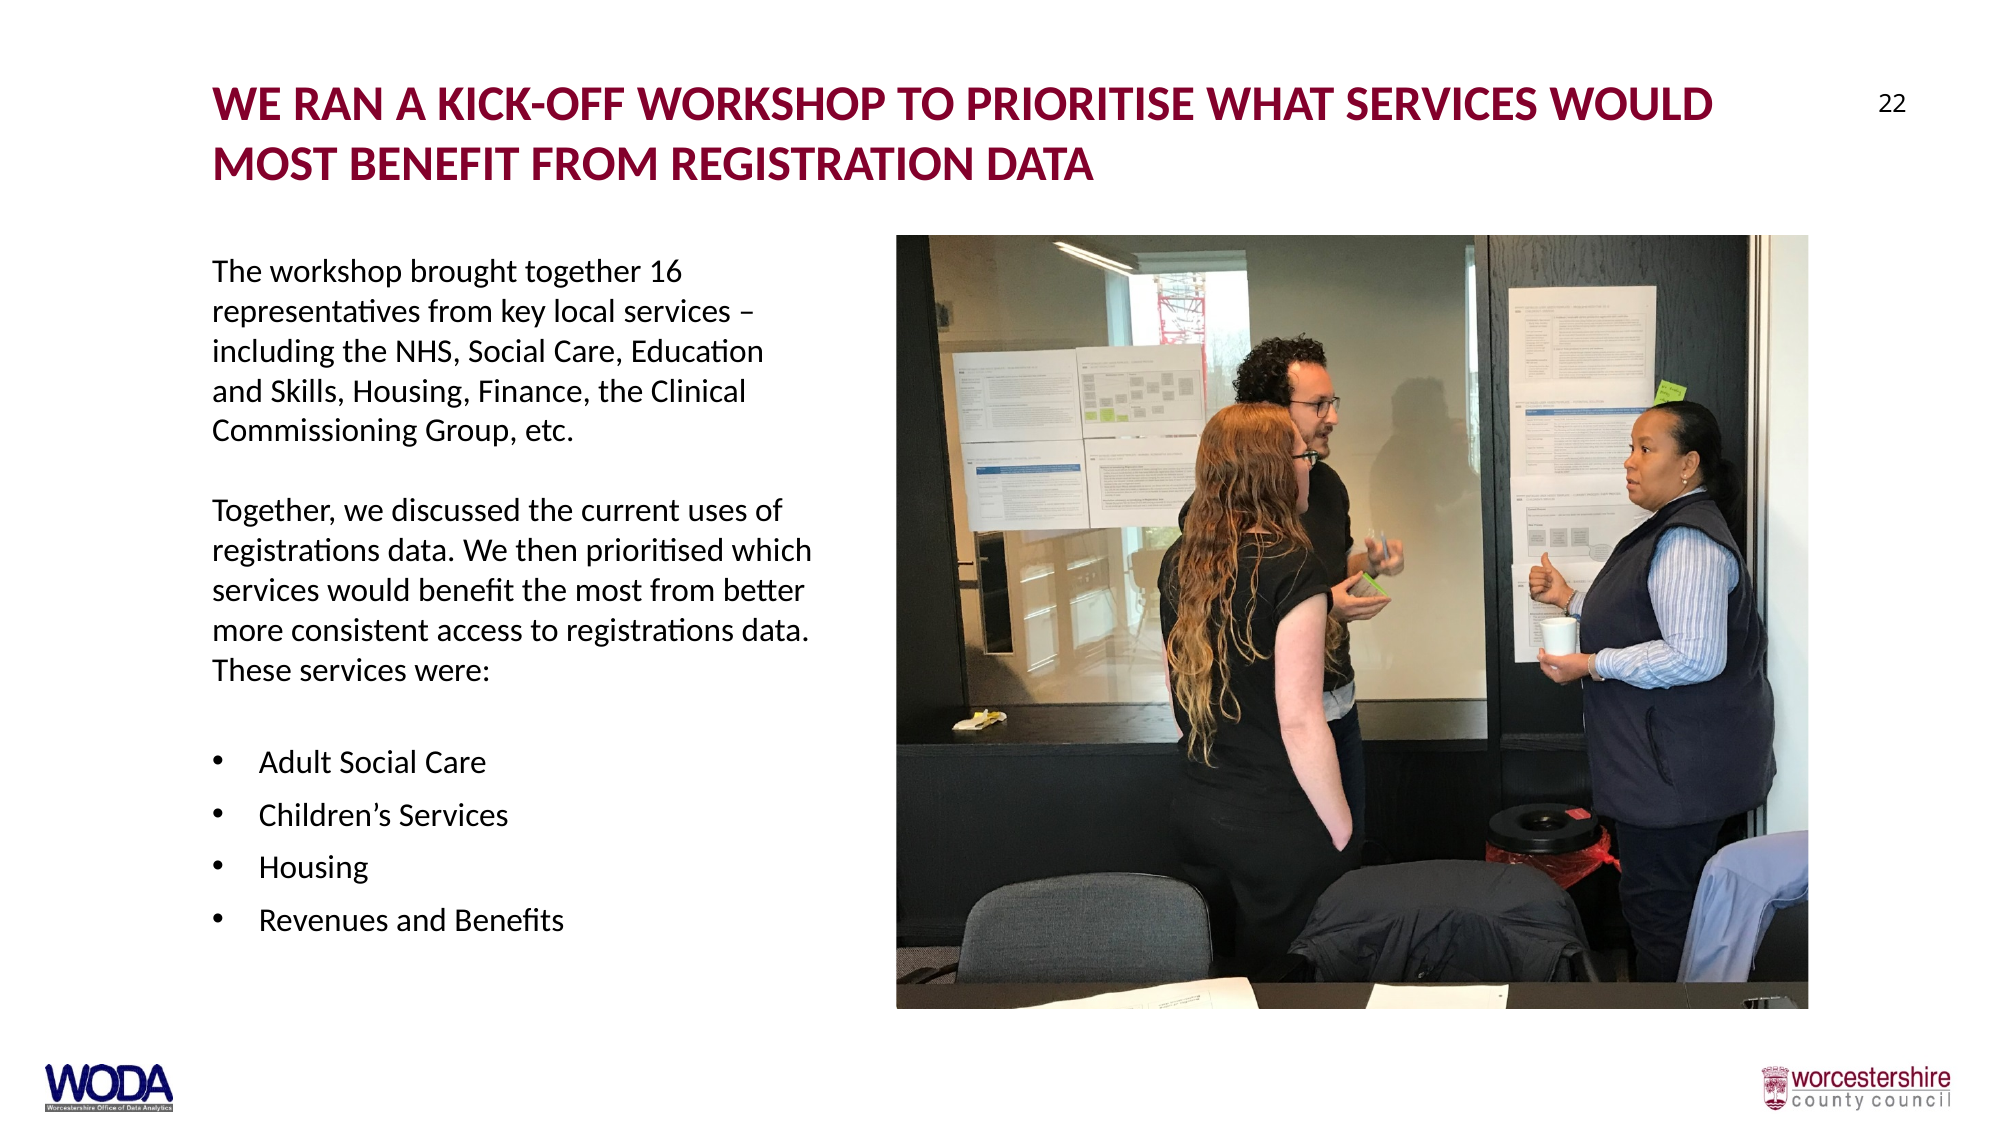

# WE RAN A KICK-OFF WORKSHOP TO PRIORITISE WHAT SERVICES WOULD MOST BENEFIT FROM REGISTRATION DATA
The workshop brought together 16 representatives from key local services – including the NHS, Social Care, Education and Skills, Housing, Finance, the Clinical Commissioning Group, etc.
Together, we discussed the current uses of registrations data. We then prioritised which services would benefit the most from better more consistent access to registrations data. These services were:
Adult Social Care
Children’s Services
Housing
Revenues and Benefits